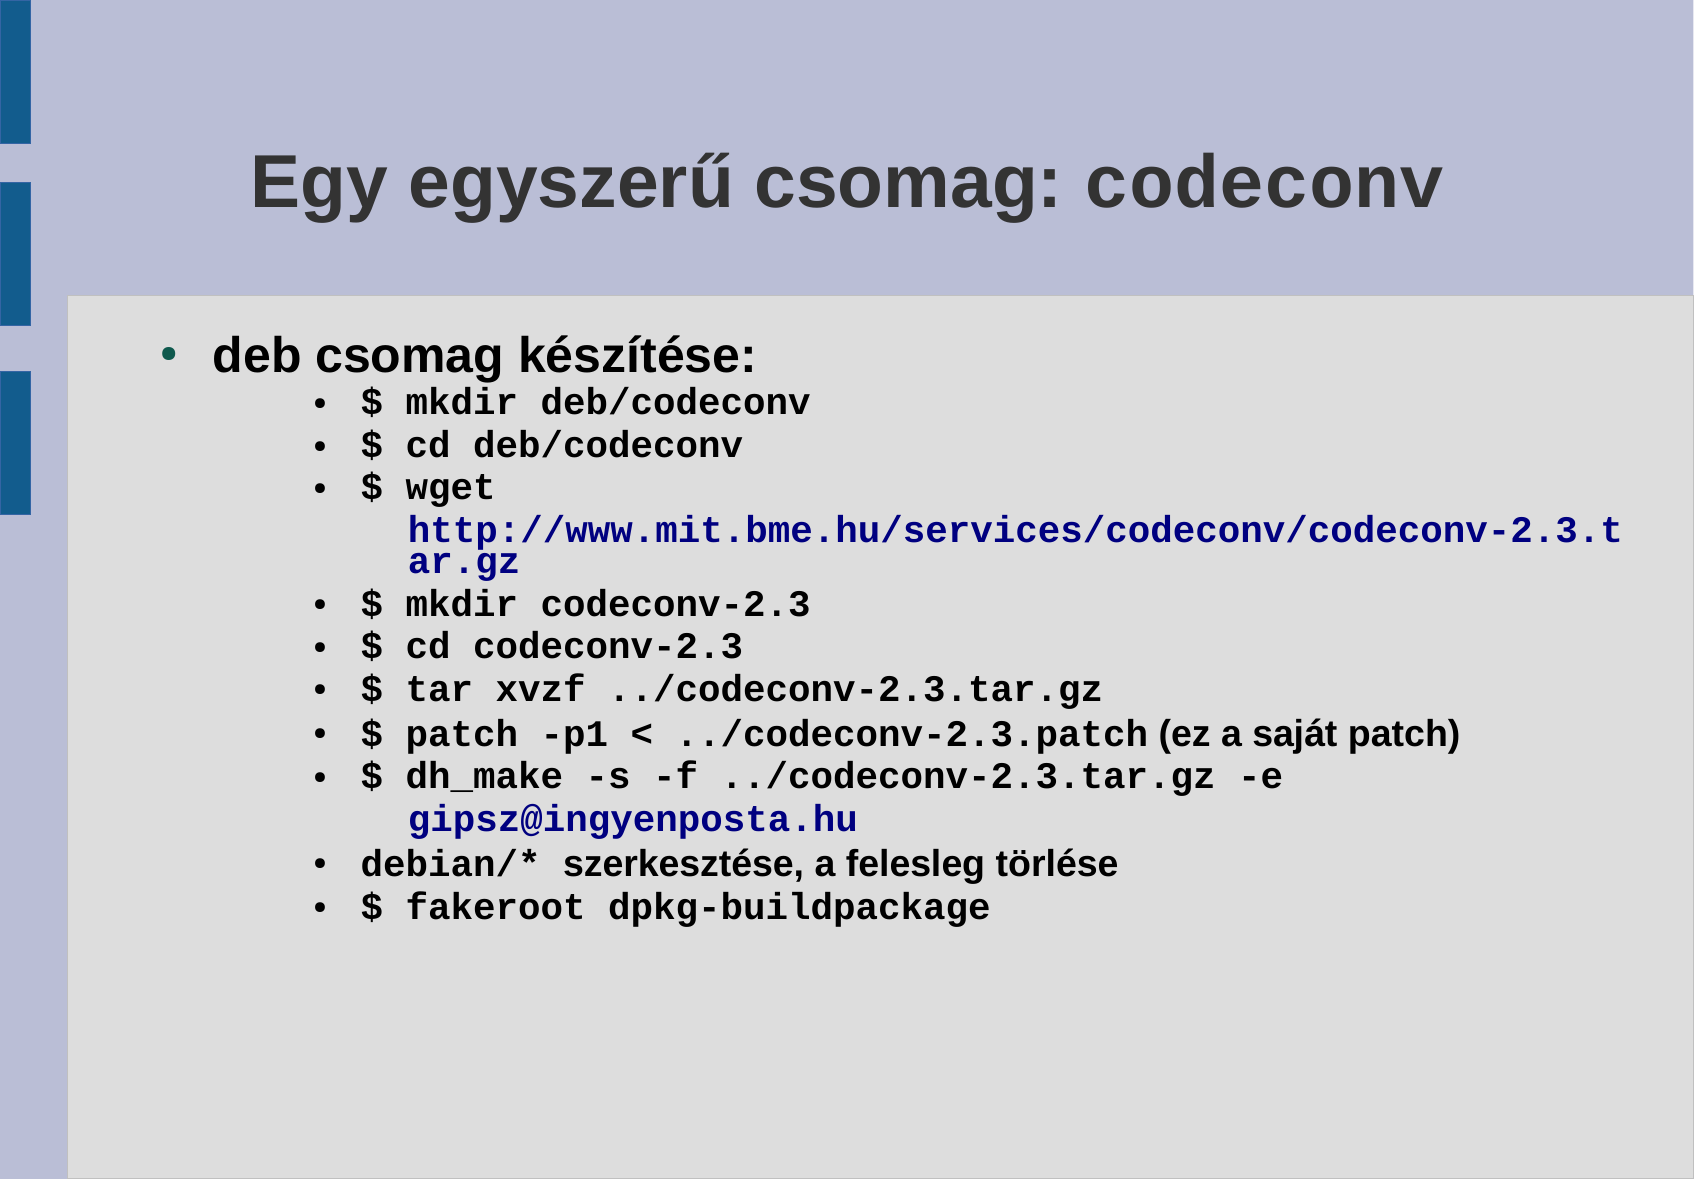

# Egy egyszerű csomag: codeconv
deb csomag készítése:
$ mkdir deb/codeconv
$ cd deb/codeconv
$ wget http://www.mit.bme.hu/services/codeconv/codeconv-2.3.tar.gz
$ mkdir codeconv-2.3
$ cd codeconv-2.3
$ tar xvzf ../codeconv-2.3.tar.gz
$ patch -p1 < ../codeconv-2.3.patch (ez a saját patch)
$ dh_make -s -f ../codeconv-2.3.tar.gz -e gipsz@ingyenposta.hu
debian/* szerkesztése, a felesleg törlése
$ fakeroot dpkg-buildpackage